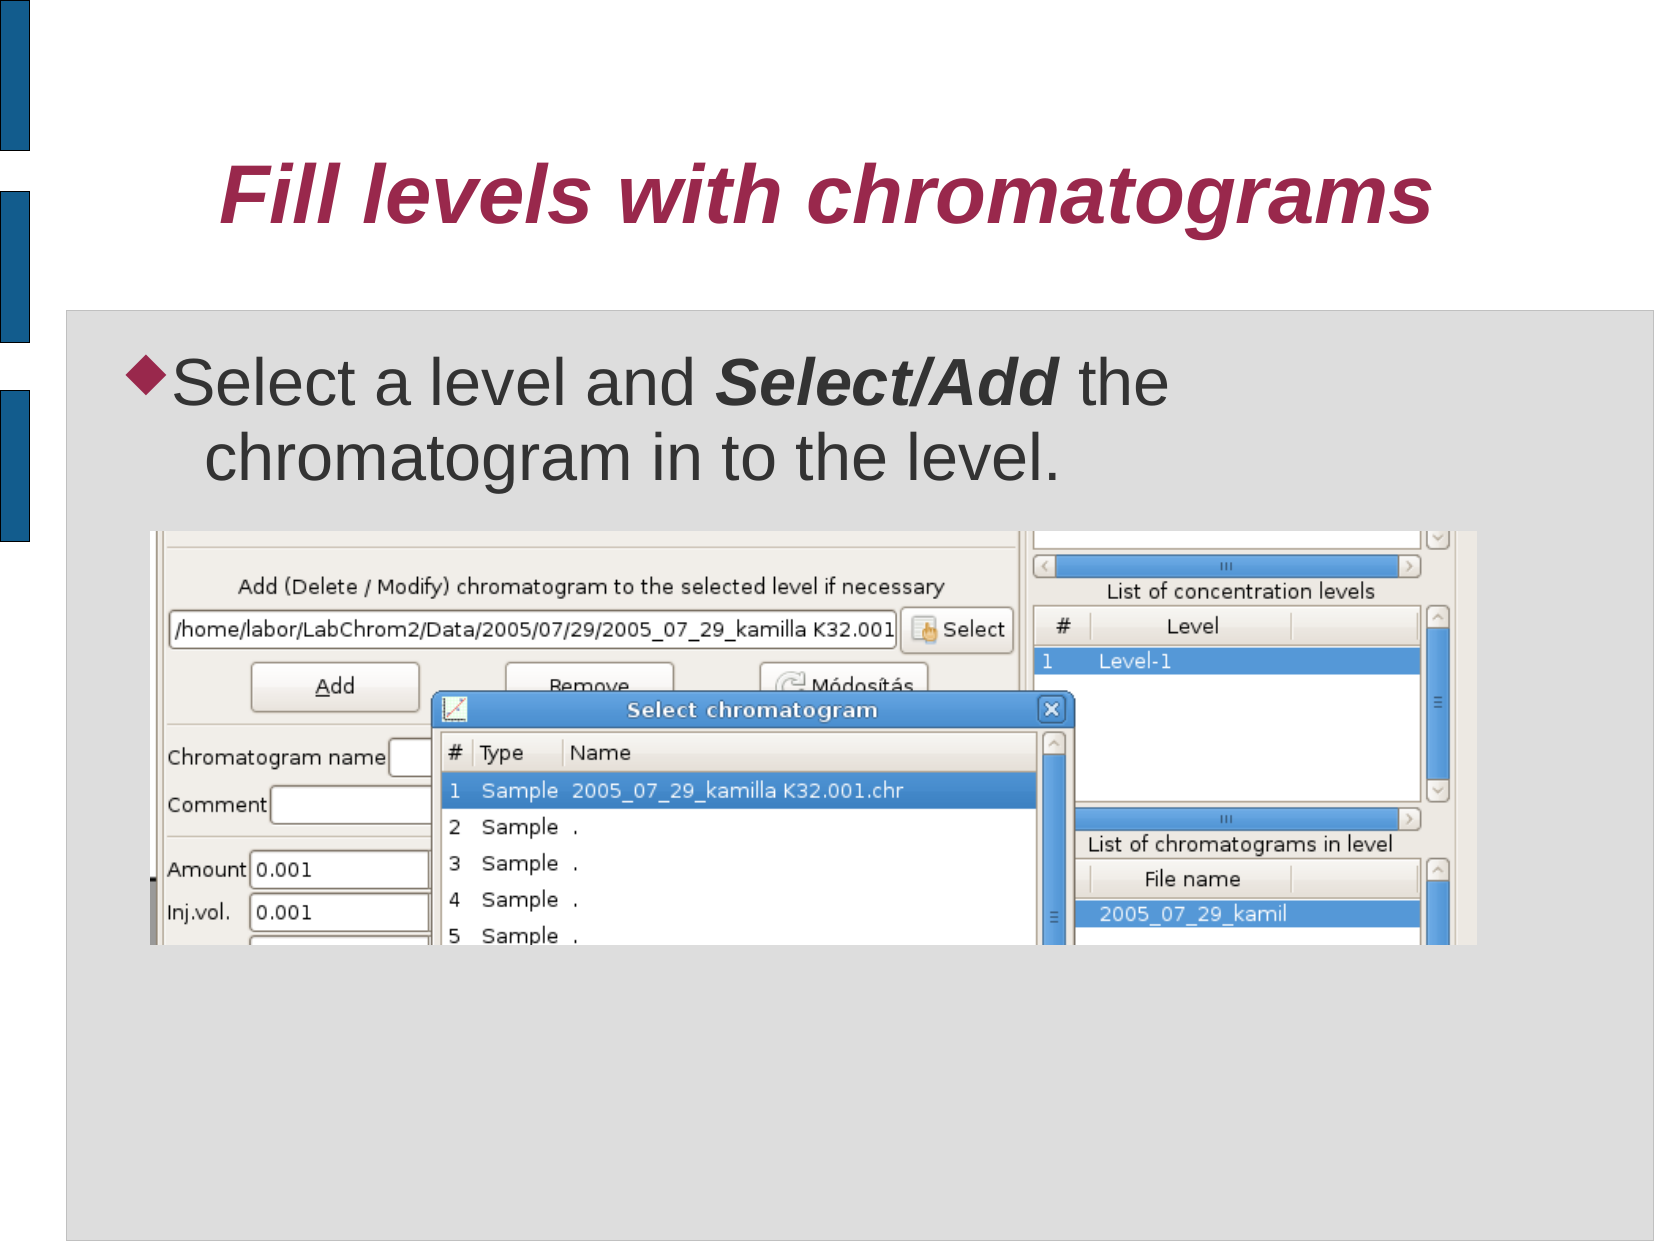

# Fill levels with chromatograms
Select a level and Select/Add the chromatogram in to the level.